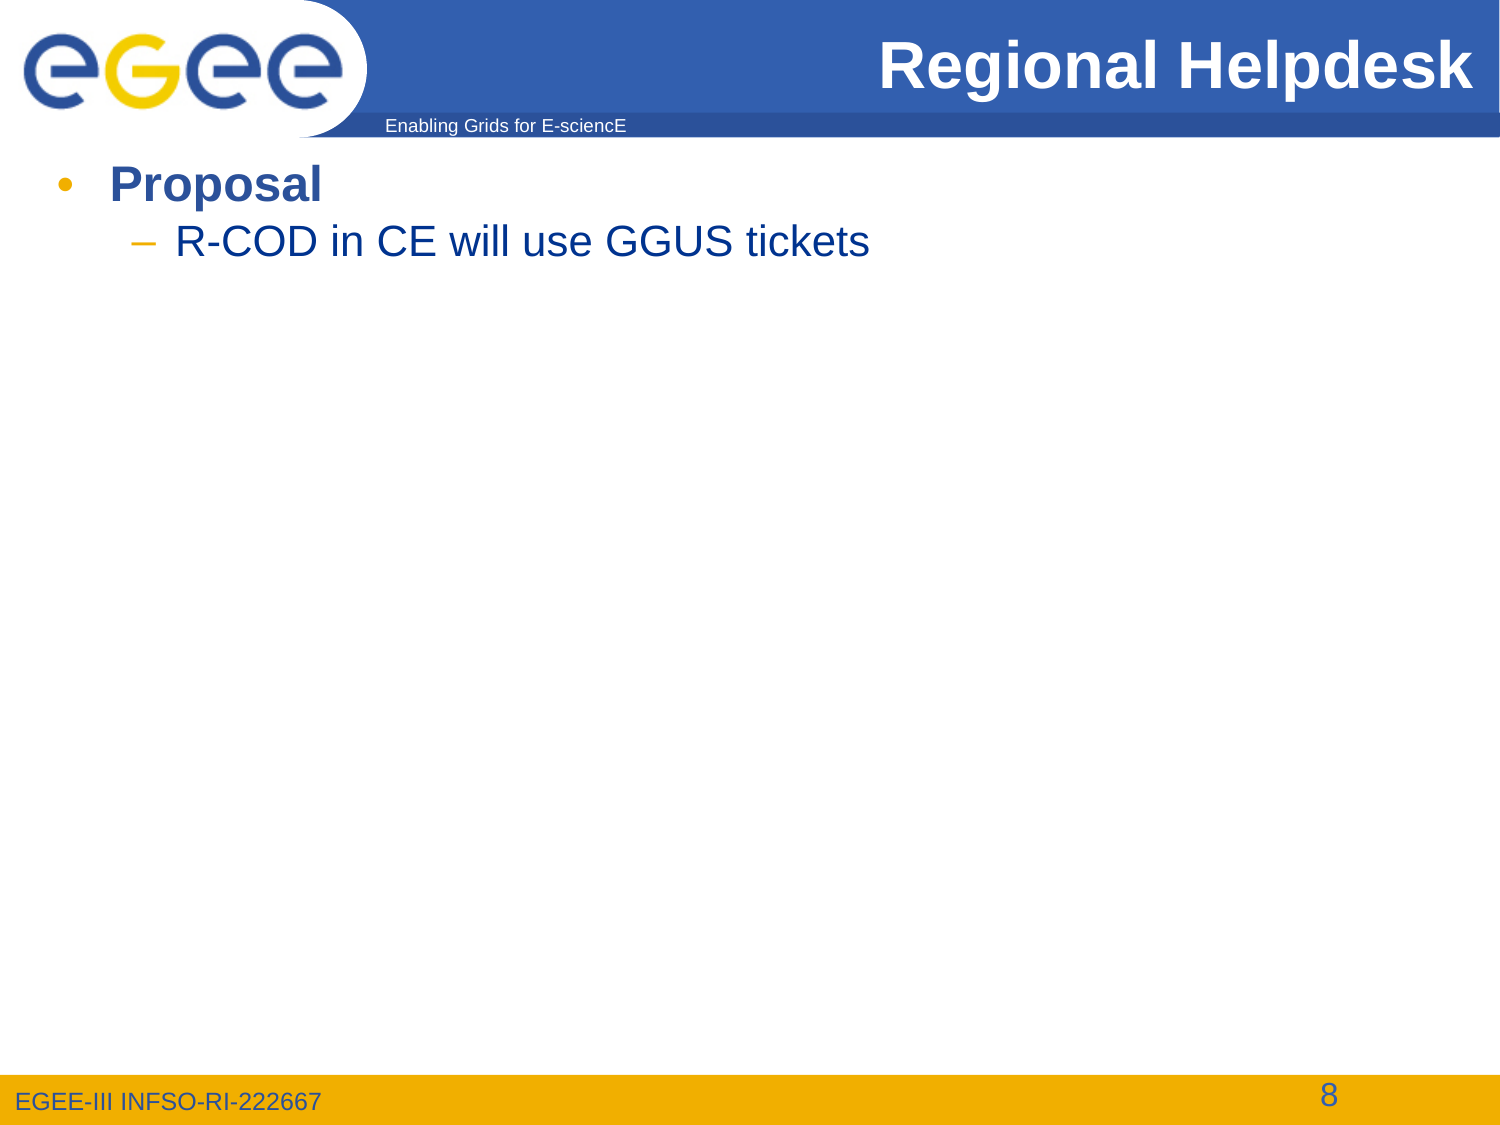

# Regional Helpdesk
Proposal
R-COD in CE will use GGUS tickets
8